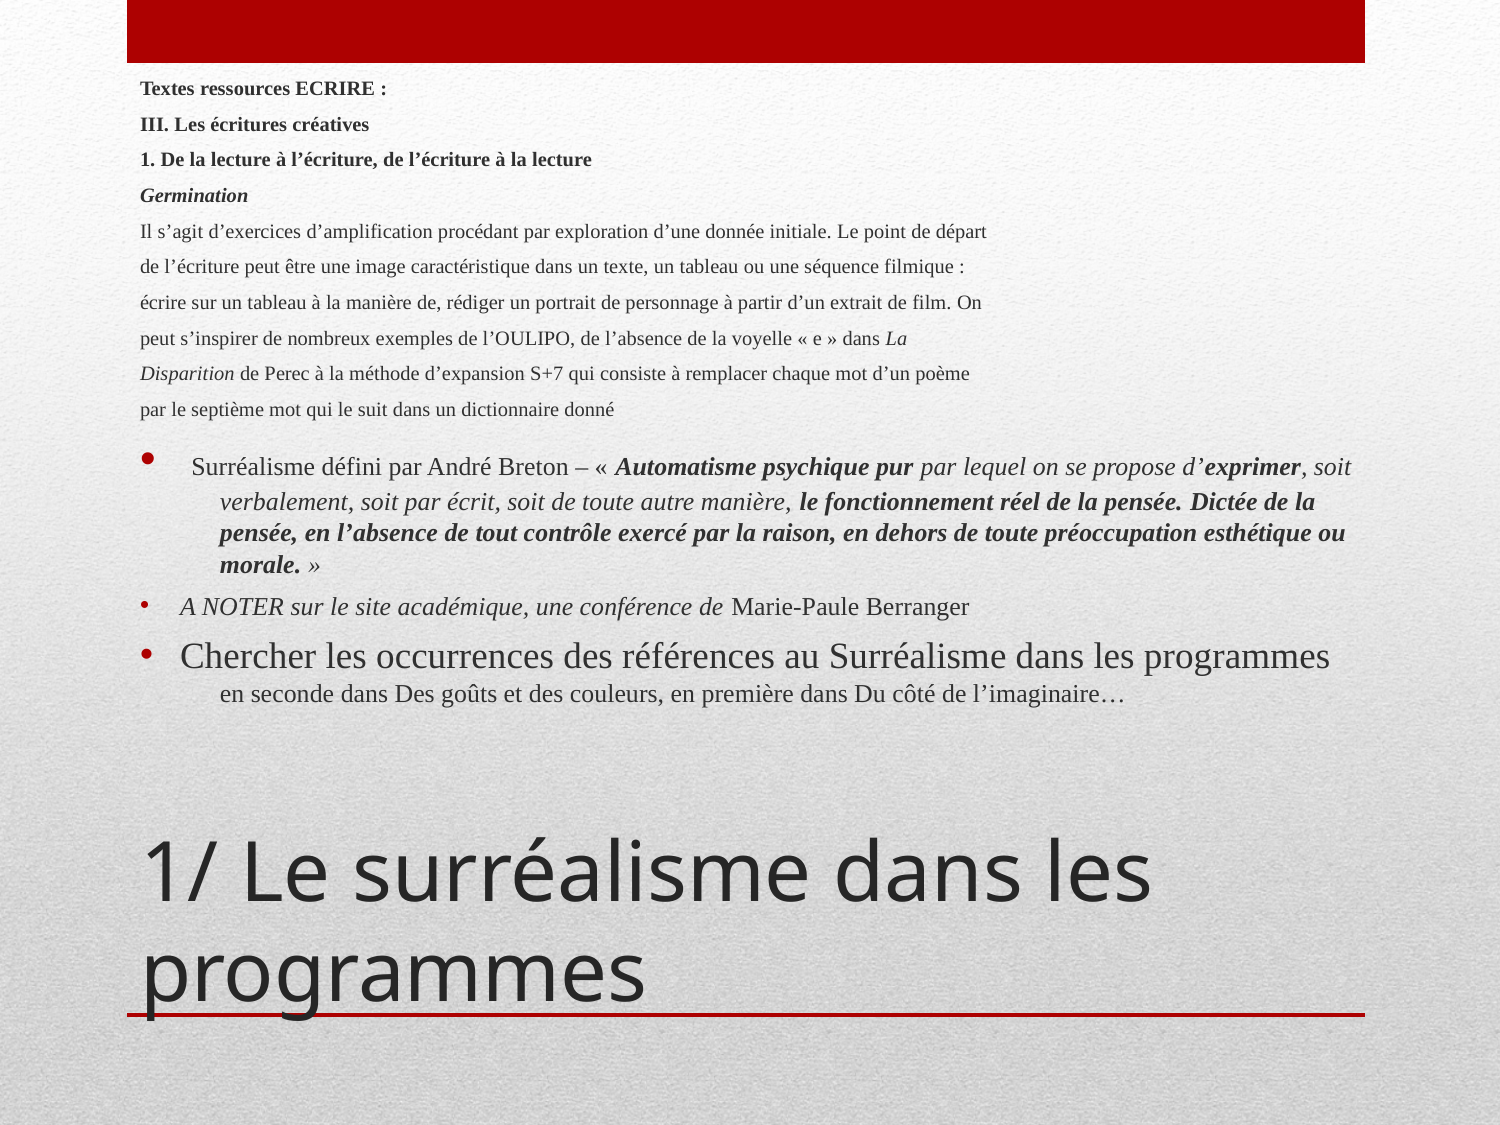

Textes ressources ECRIRE :
III. Les écritures créatives
1. De la lecture à l’écriture, de l’écriture à la lecture
Germination
Il s’agit d’exercices d’amplification procédant par exploration d’une donnée initiale. Le point de départ
de l’écriture peut être une image caractéristique dans un texte, un tableau ou une séquence filmique :
écrire sur un tableau à la manière de, rédiger un portrait de personnage à partir d’un extrait de film. On
peut s’inspirer de nombreux exemples de l’OULIPO, de l’absence de la voyelle « e » dans La
Disparition de Perec à la méthode d’expansion S+7 qui consiste à remplacer chaque mot d’un poème
par le septième mot qui le suit dans un dictionnaire donné
 Surréalisme défini par André Breton – « Automatisme psychique pur par lequel on se propose d’exprimer, soit verbalement, soit par écrit, soit de toute autre manière, le fonctionnement réel de la pensée. Dictée de la pensée, en l’absence de tout contrôle exercé par la raison, en dehors de toute préoccupation esthétique ou morale. »
A NOTER sur le site académique, une conférence de Marie-Paule Berranger
Chercher les occurrences des références au Surréalisme dans les programmes en seconde dans Des goûts et des couleurs, en première dans Du côté de l’imaginaire…
# 1/ Le surréalisme dans les programmes